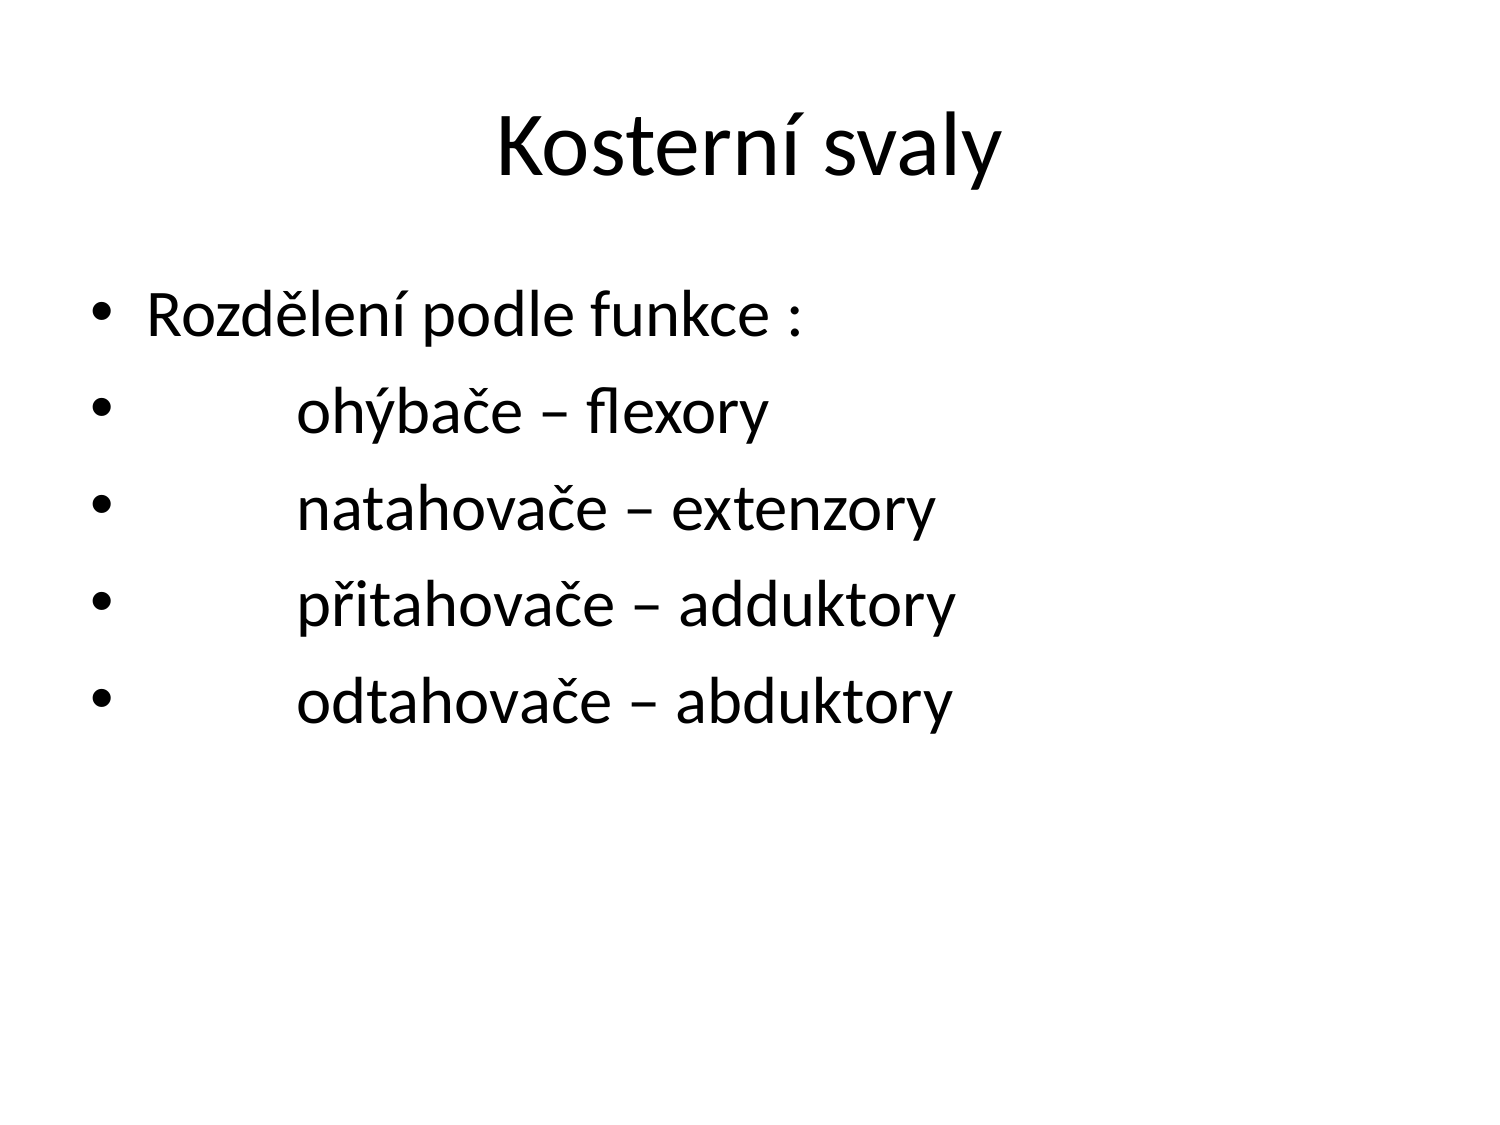

# Kosterní svaly
Rozdělení podle funkce :
 ohýbače – flexory
 natahovače – extenzory
 přitahovače – adduktory
 odtahovače – abduktory